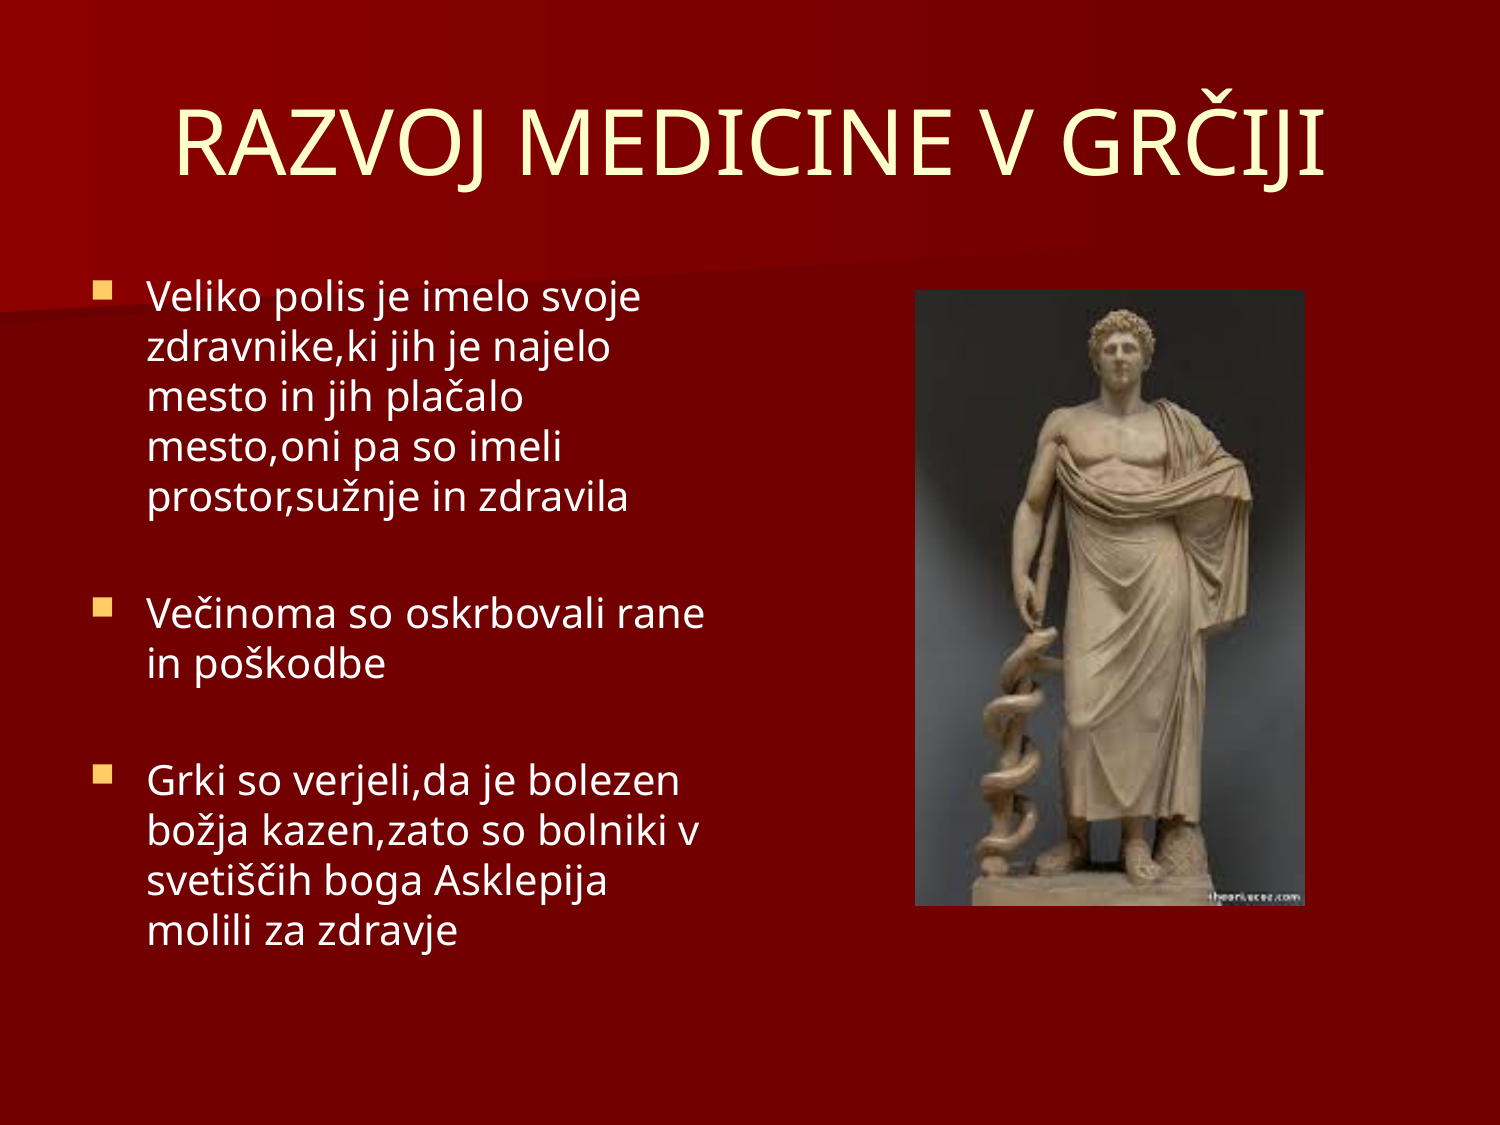

# RAZVOJ MEDICINE V GRČIJI
Veliko polis je imelo svoje zdravnike,ki jih je najelo mesto in jih plačalo mesto,oni pa so imeli prostor,sužnje in zdravila
Večinoma so oskrbovali rane in poškodbe
Grki so verjeli,da je bolezen božja kazen,zato so bolniki v svetiščih boga Asklepija molili za zdravje